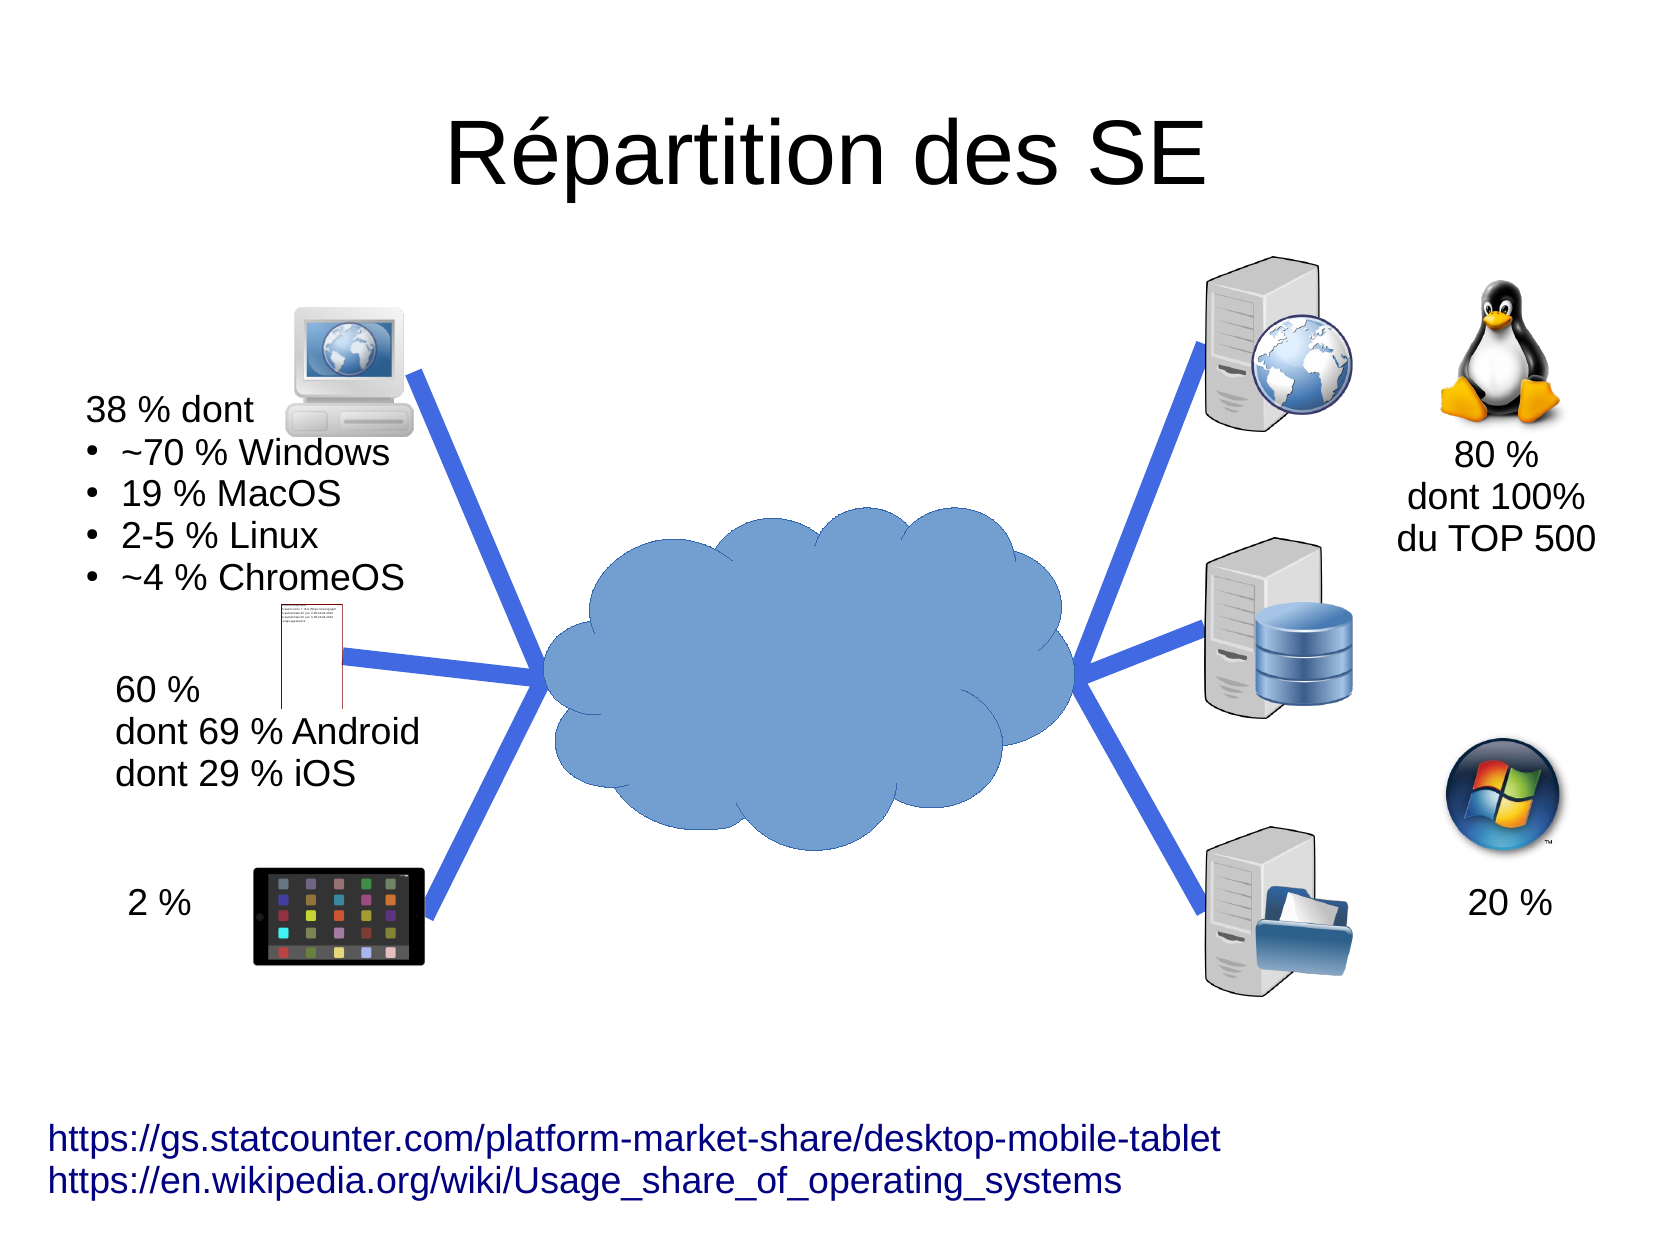

# Répartition des SE
38 % dont
~70 % Windows
19 % MacOS
2-5 % Linux
~4 % ChromeOS
80 %
dont 100%
du TOP 500
60 %
dont 69 % Android
dont 29 % iOS
2 %
20 %
https://gs.statcounter.com/platform-market-share/desktop-mobile-tablet
https://en.wikipedia.org/wiki/Usage_share_of_operating_systems